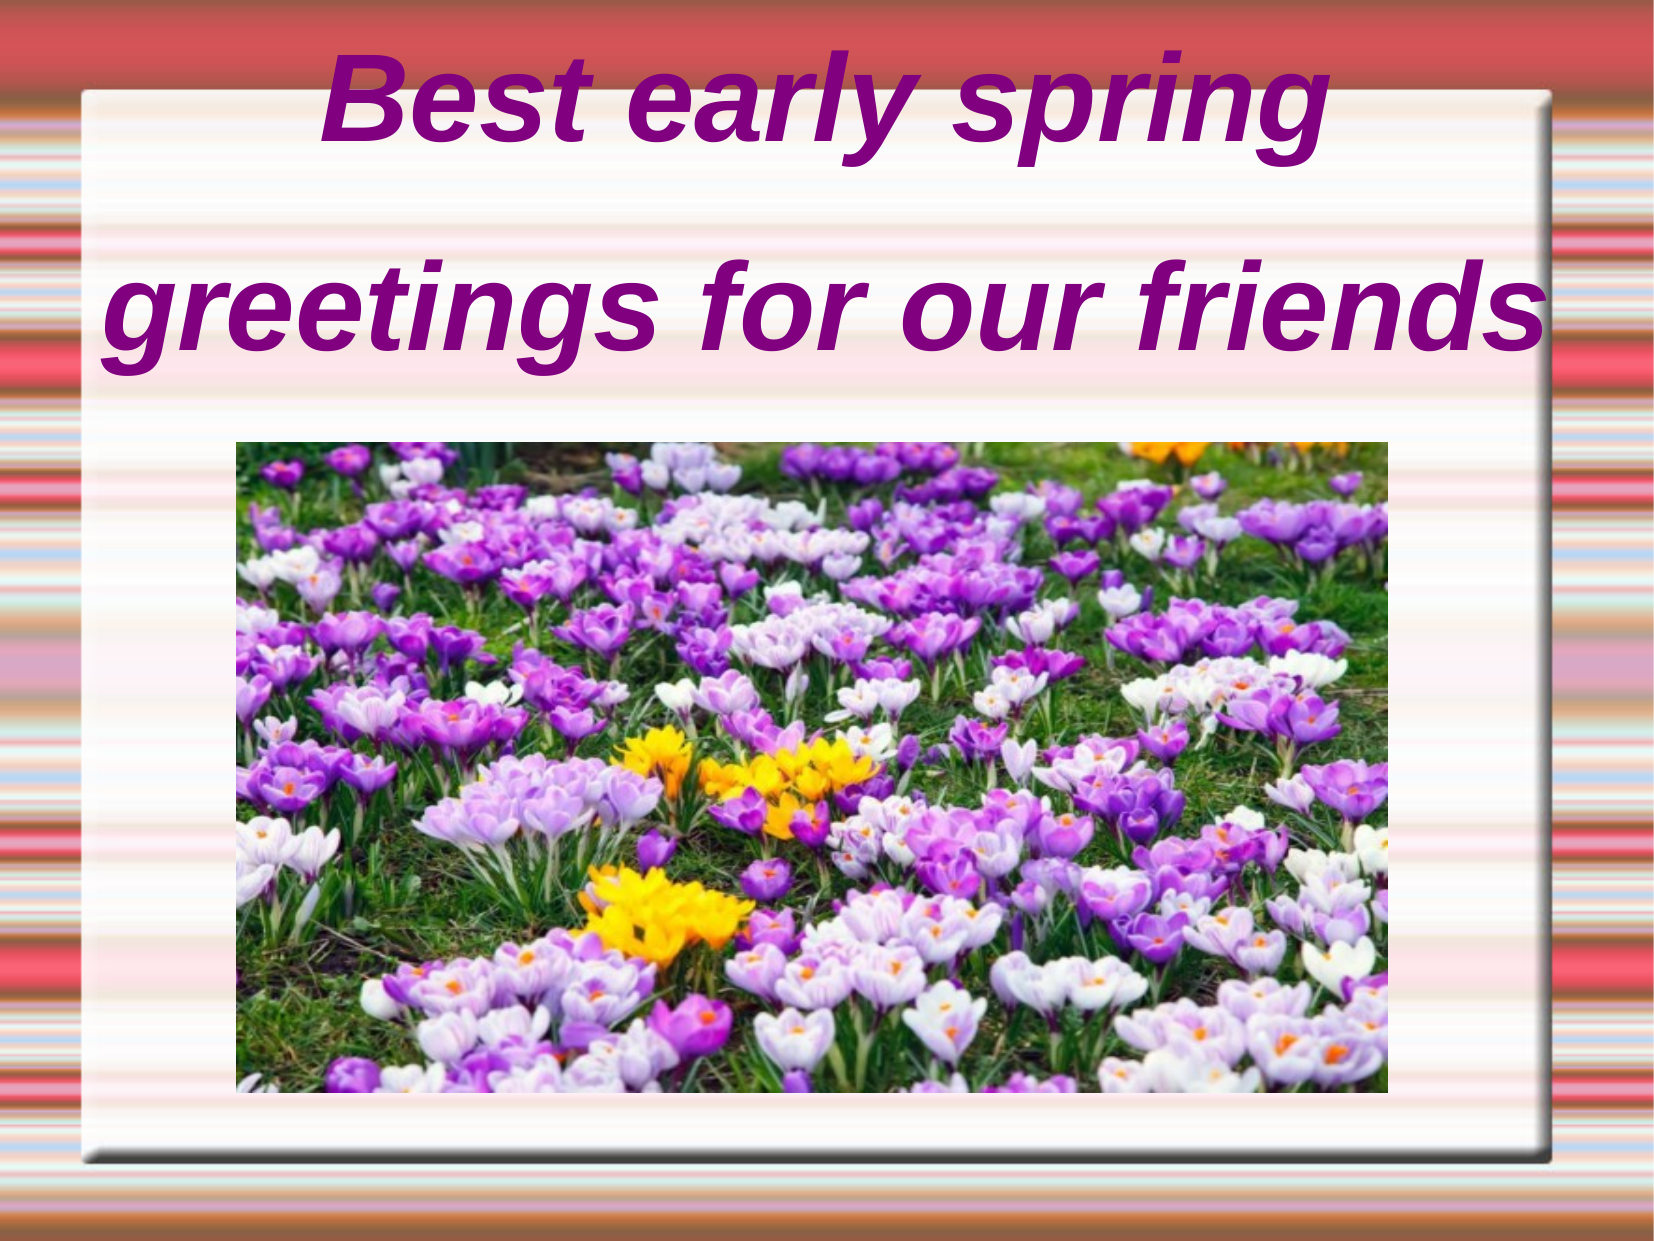

# Best early spring greetings for our friends !